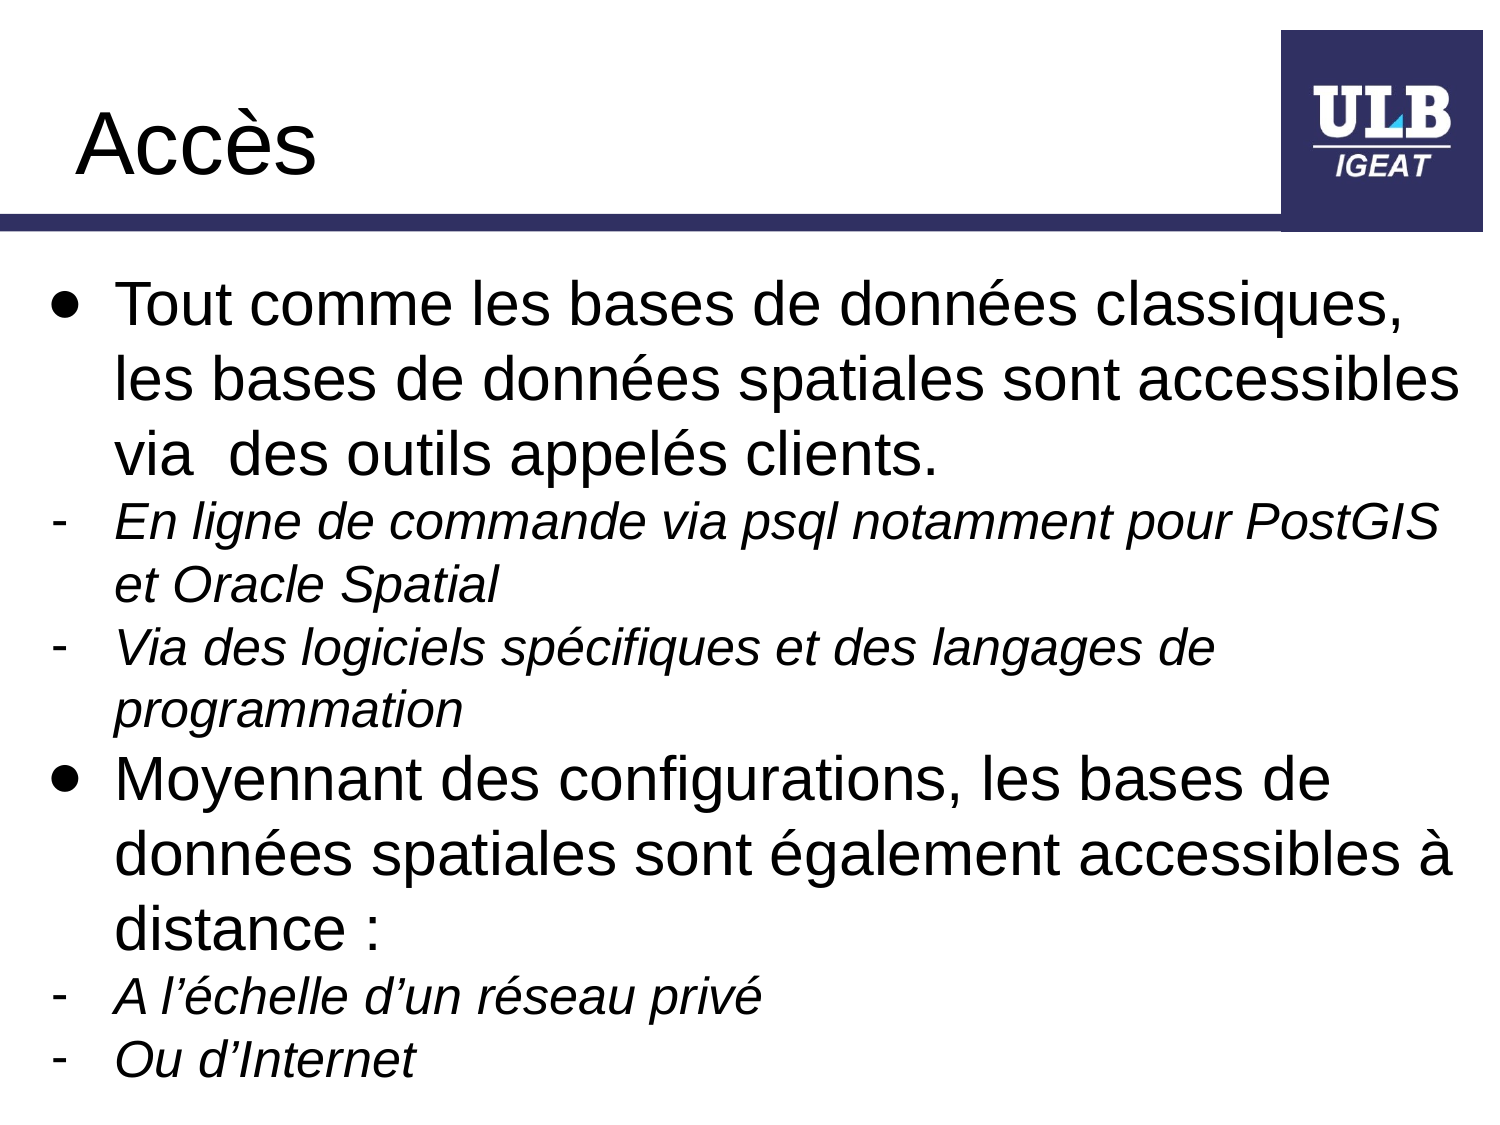

# Accès
Tout comme les bases de données classiques, les bases de données spatiales sont accessibles via des outils appelés clients.
En ligne de commande via psql notamment pour PostGIS et Oracle Spatial
Via des logiciels spécifiques et des langages de programmation
Moyennant des configurations, les bases de données spatiales sont également accessibles à distance :
A l’échelle d’un réseau privé
Ou d’Internet